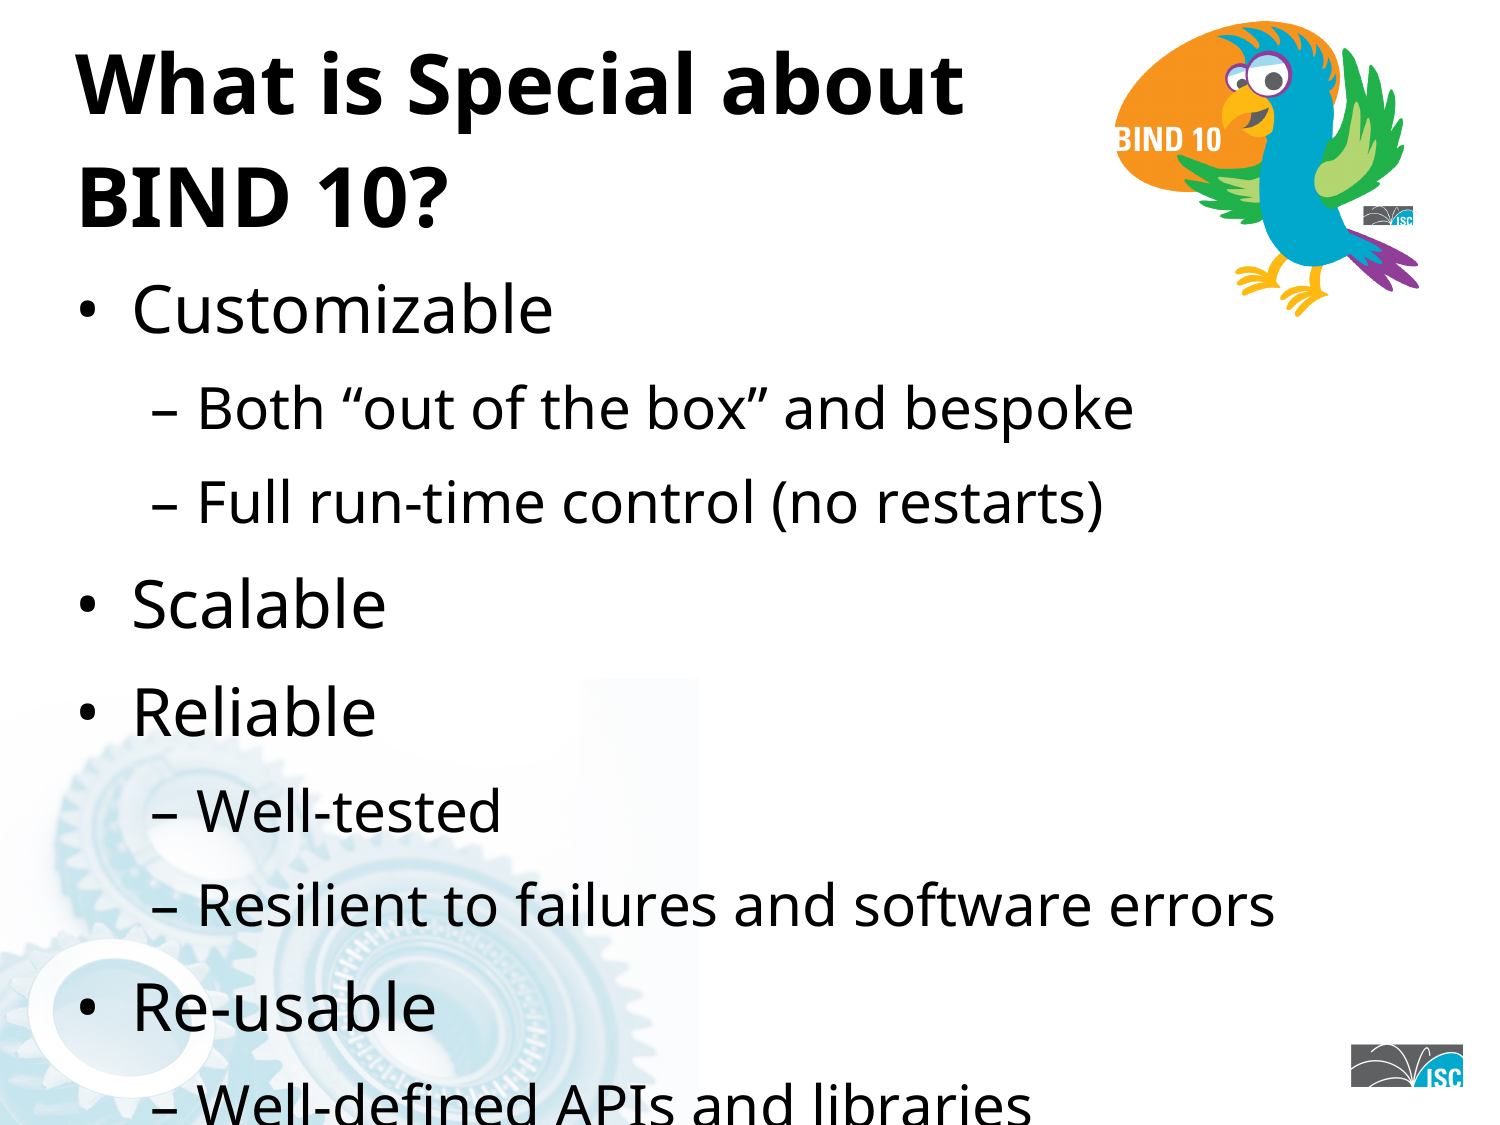

# What is Special about BIND 10?
Customizable
Both “out of the box” and bespoke
Full run-time control (no restarts)
Scalable
Reliable
Well-tested
Resilient to failures and software errors
Re-usable
Well-defined APIs and libraries